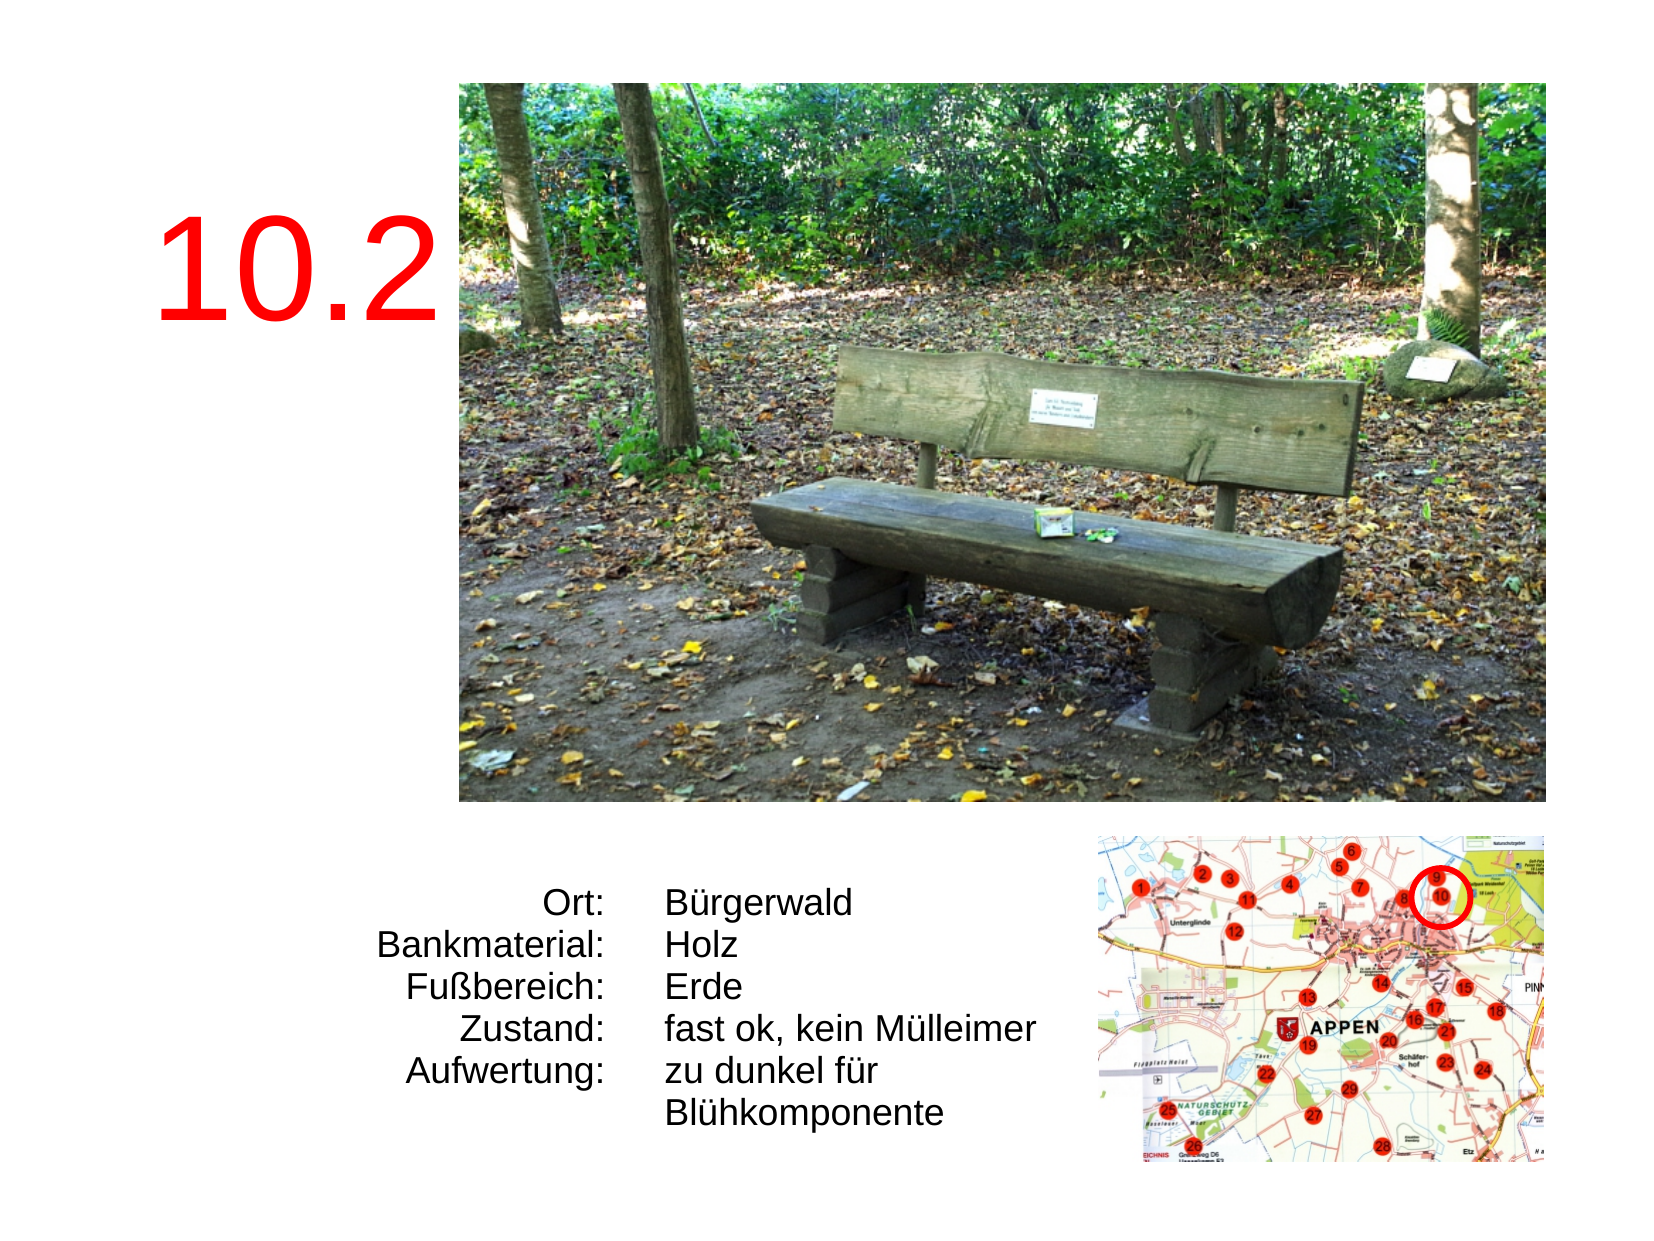

10.2
IMGP7863rNr10.jpg
IMGP7862rNr10.1.jpg
IMGP7861rNr10.2.jpg
	Ort:		Bürgerwald
	Bankmaterial:		Holz
	Fußbereich:		Erde
	Zustand:		fast ok, kein Mülleimer
	Aufwertung:		zu dunkel für
			Blühkomponente